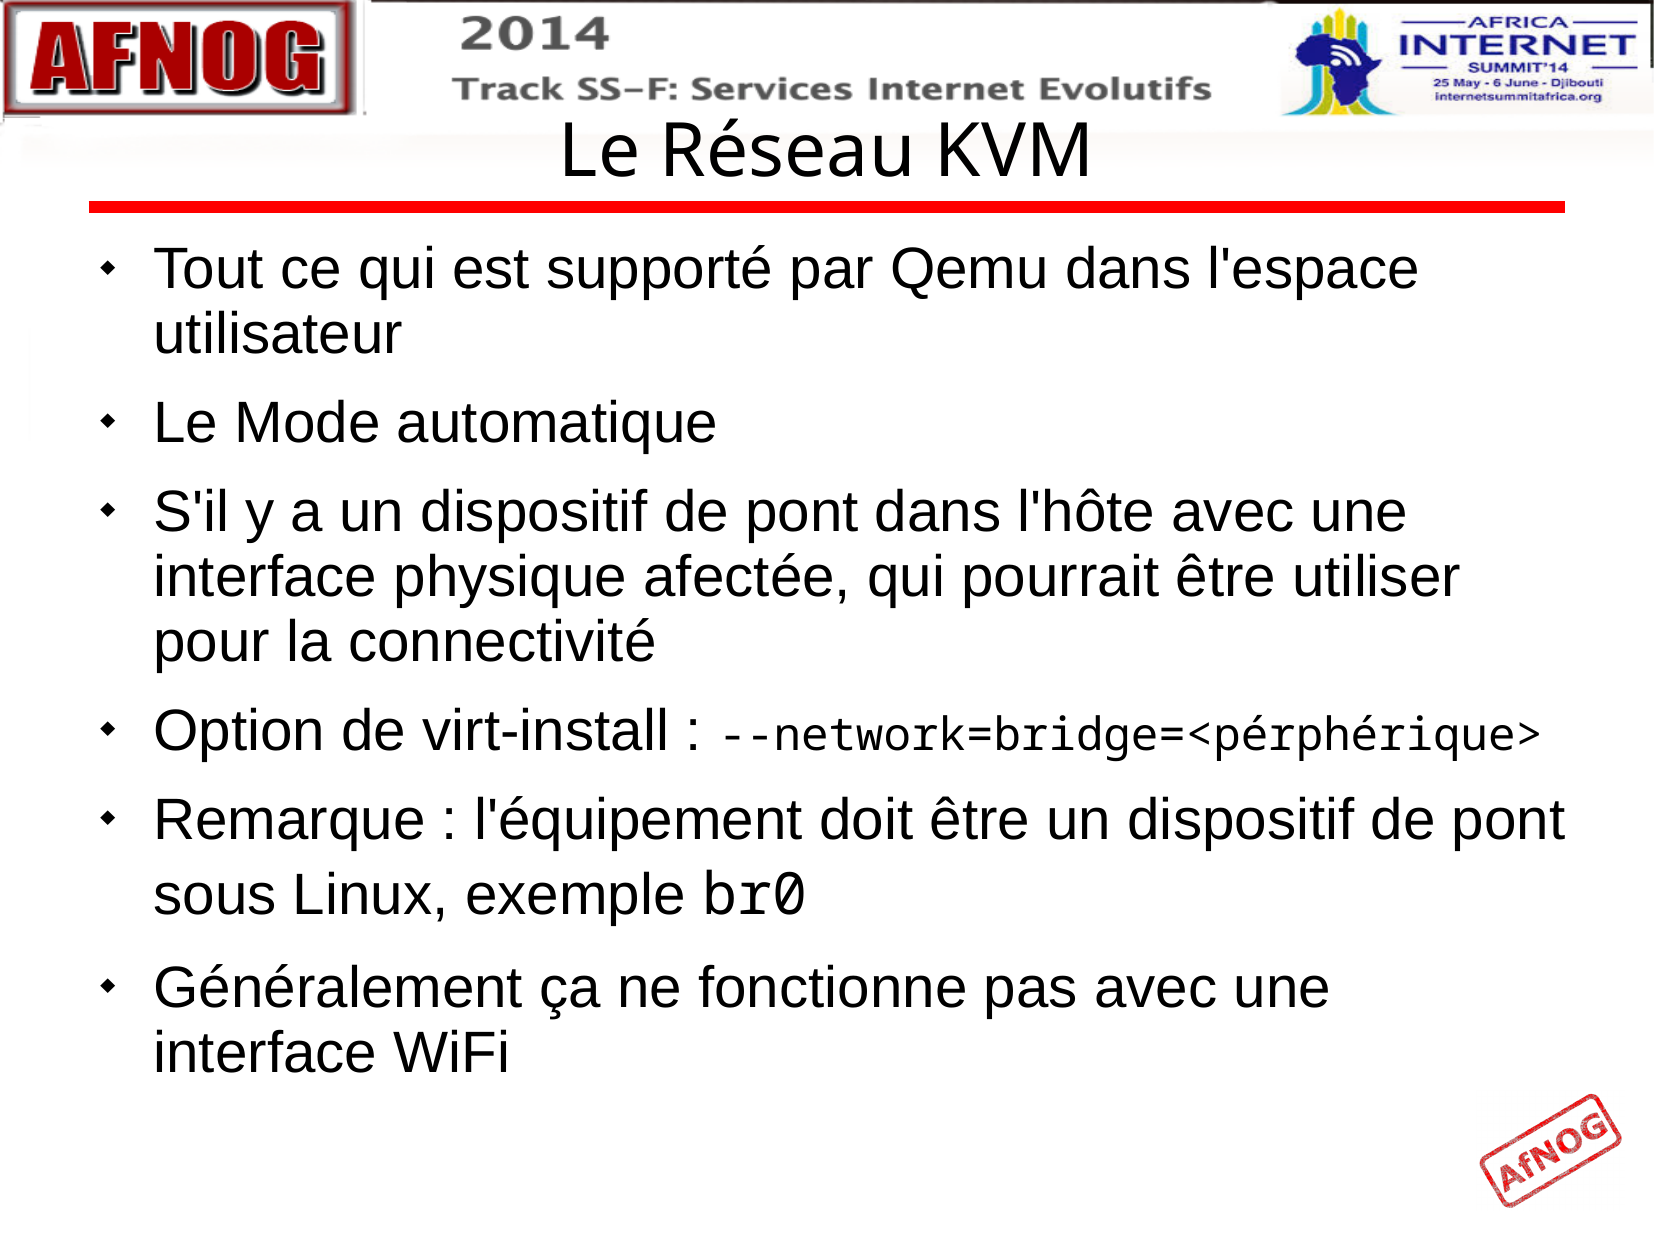

# Le Réseau KVM
Tout ce qui est supporté par Qemu dans l'espace utilisateur
Le Mode automatique
S'il y a un dispositif de pont dans l'hôte avec une interface physique afectée, qui pourrait être utiliser pour la connectivité
Option de virt-install : --network=bridge=<pérphérique>
Remarque : l'équipement doit être un dispositif de pont sous Linux, exemple br0
Généralement ça ne fonctionne pas avec une interface WiFi